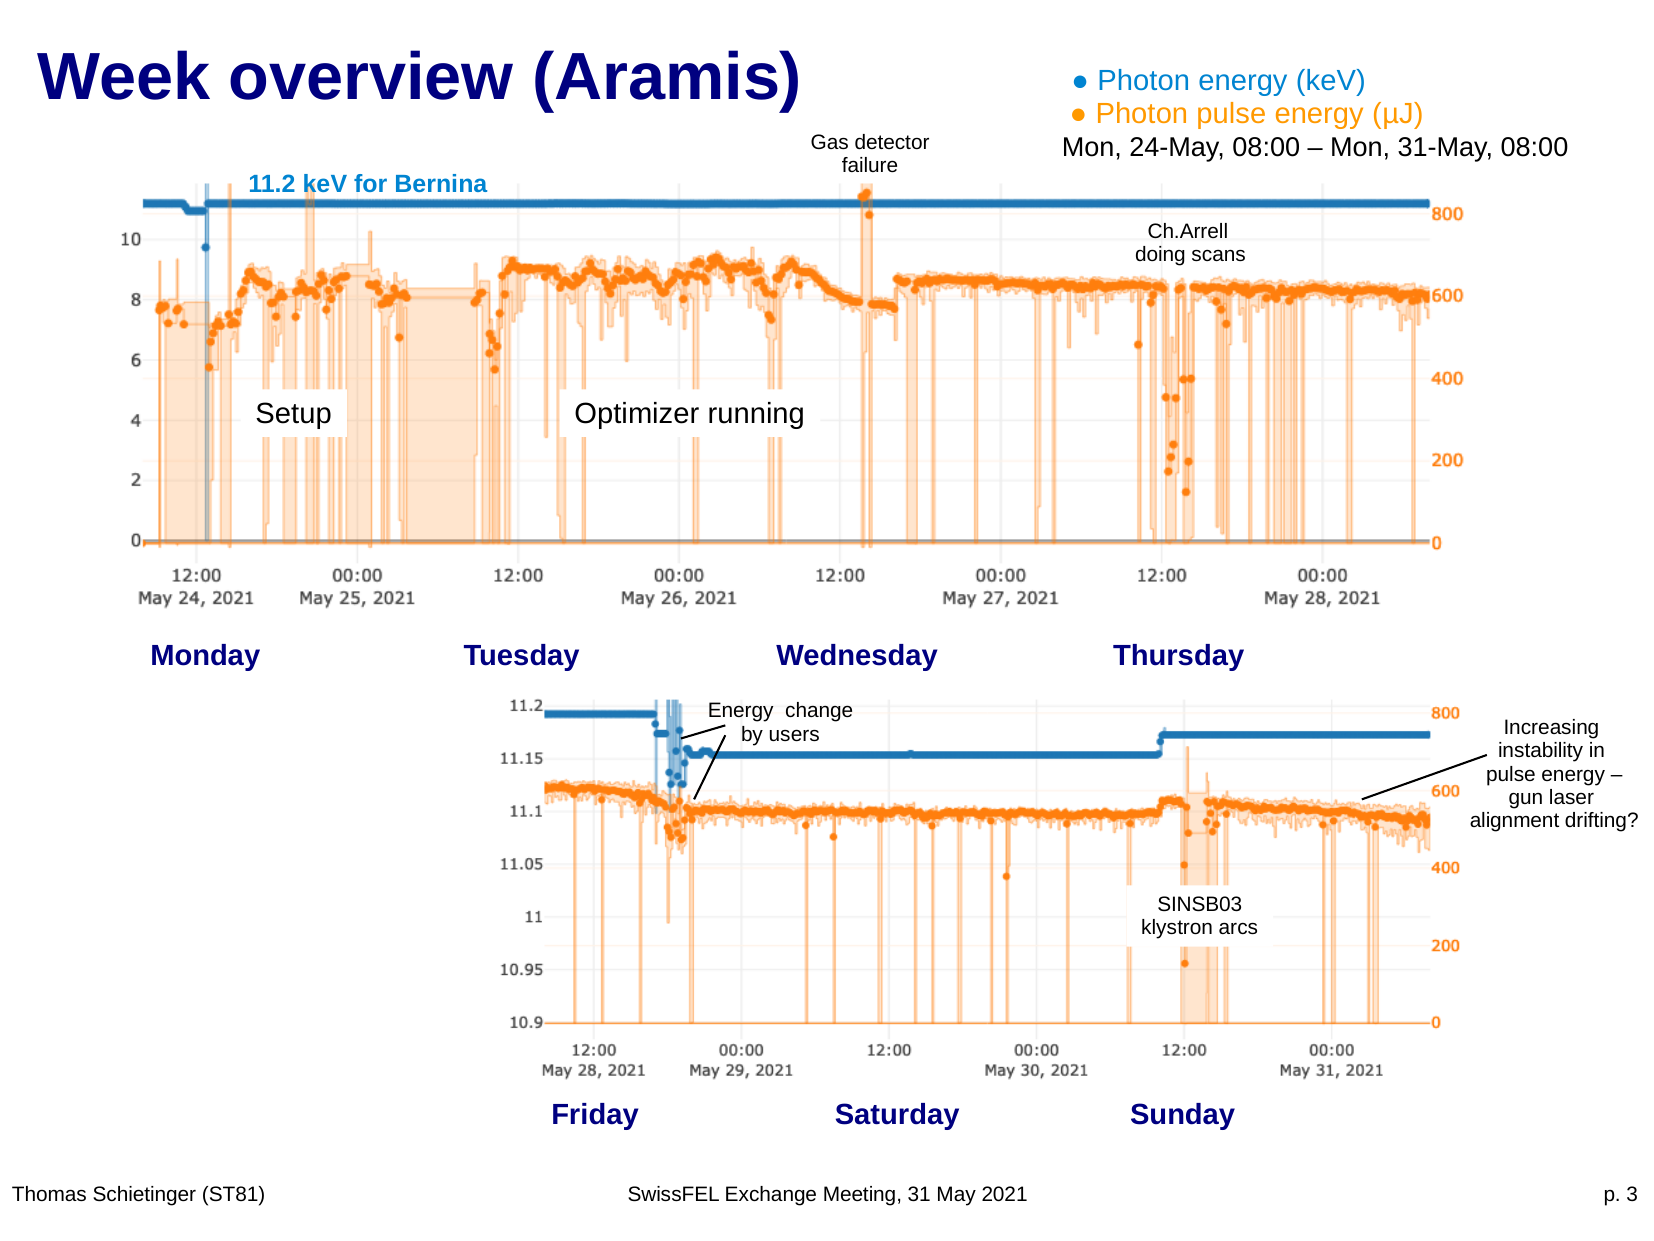

# Week overview (Aramis)
 ● Photon energy (keV)
 ● Photon pulse energy (µJ)
Mon, 24-May, 08:00 – Mon, 31-May, 08:00
Gas detector
failure
11.2 keV for Bernina
Ch.Arrell
doing scans
Setup
Optimizer running
Monday
Tuesday
Wednesday
Thursday
Energy change
by users
Increasing
instability in
pulse energy –
gun laser
alignment drifting?
SINSB03
klystron arcs
Friday
Saturday
Sunday
3